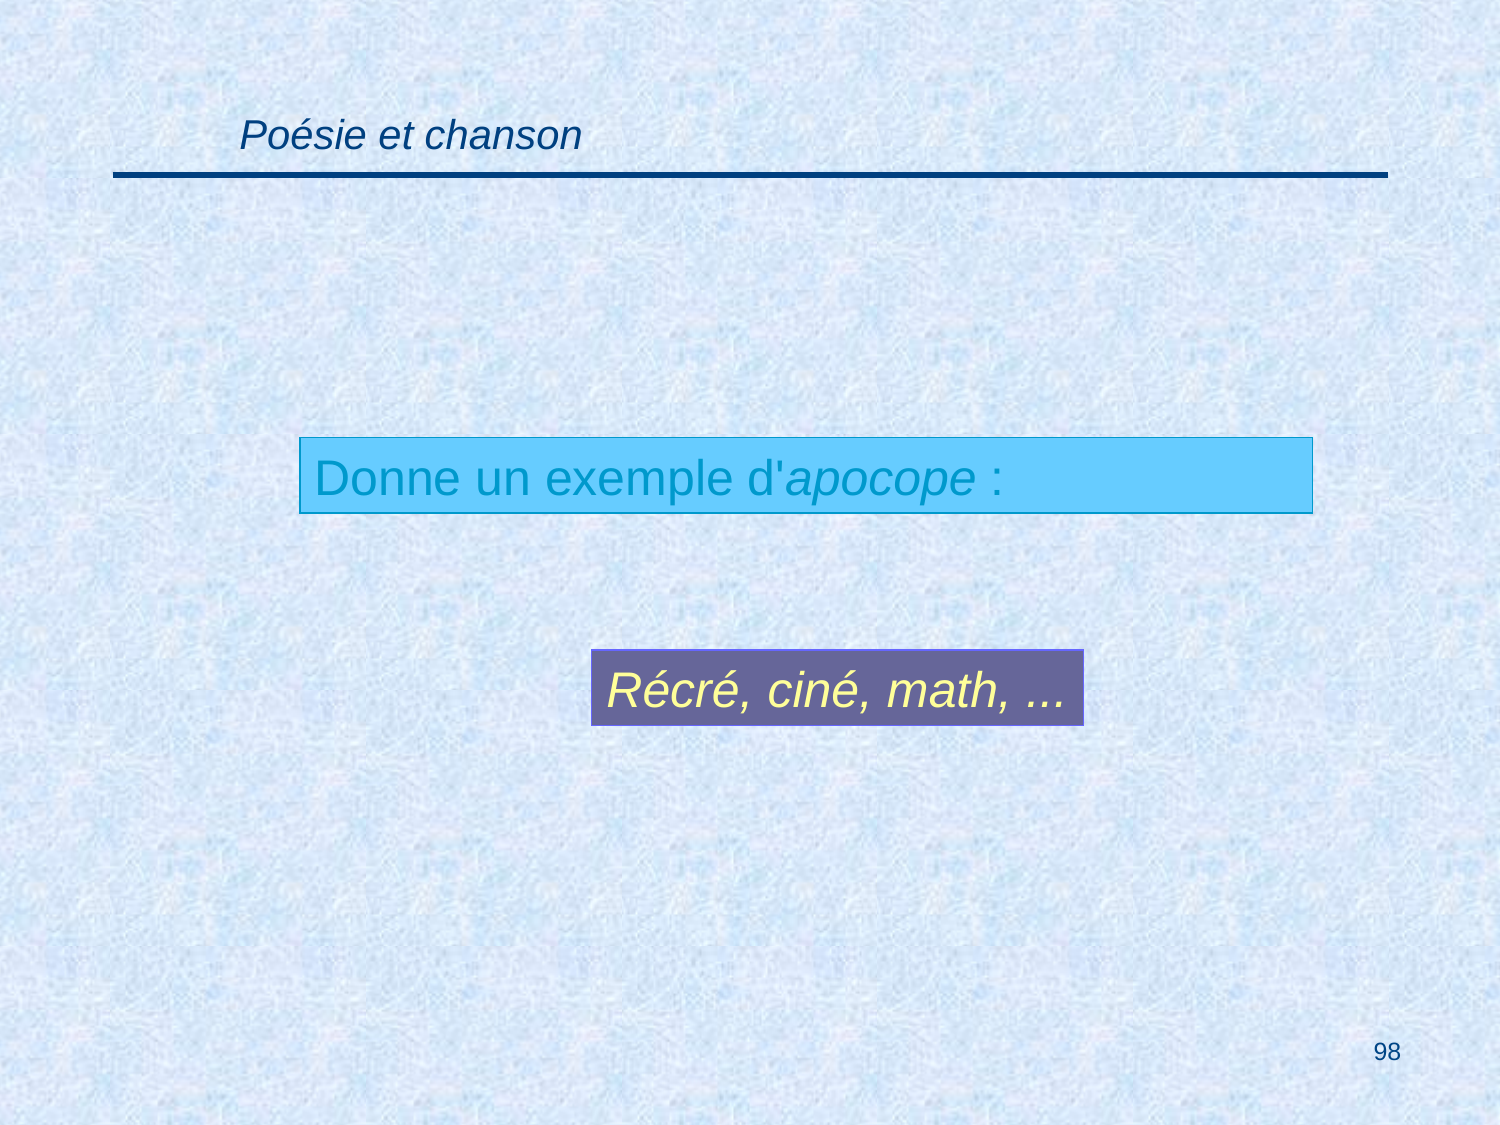

Poésie et chanson
Donne un exemple d'apocope :
Récré, ciné, math, ...
98